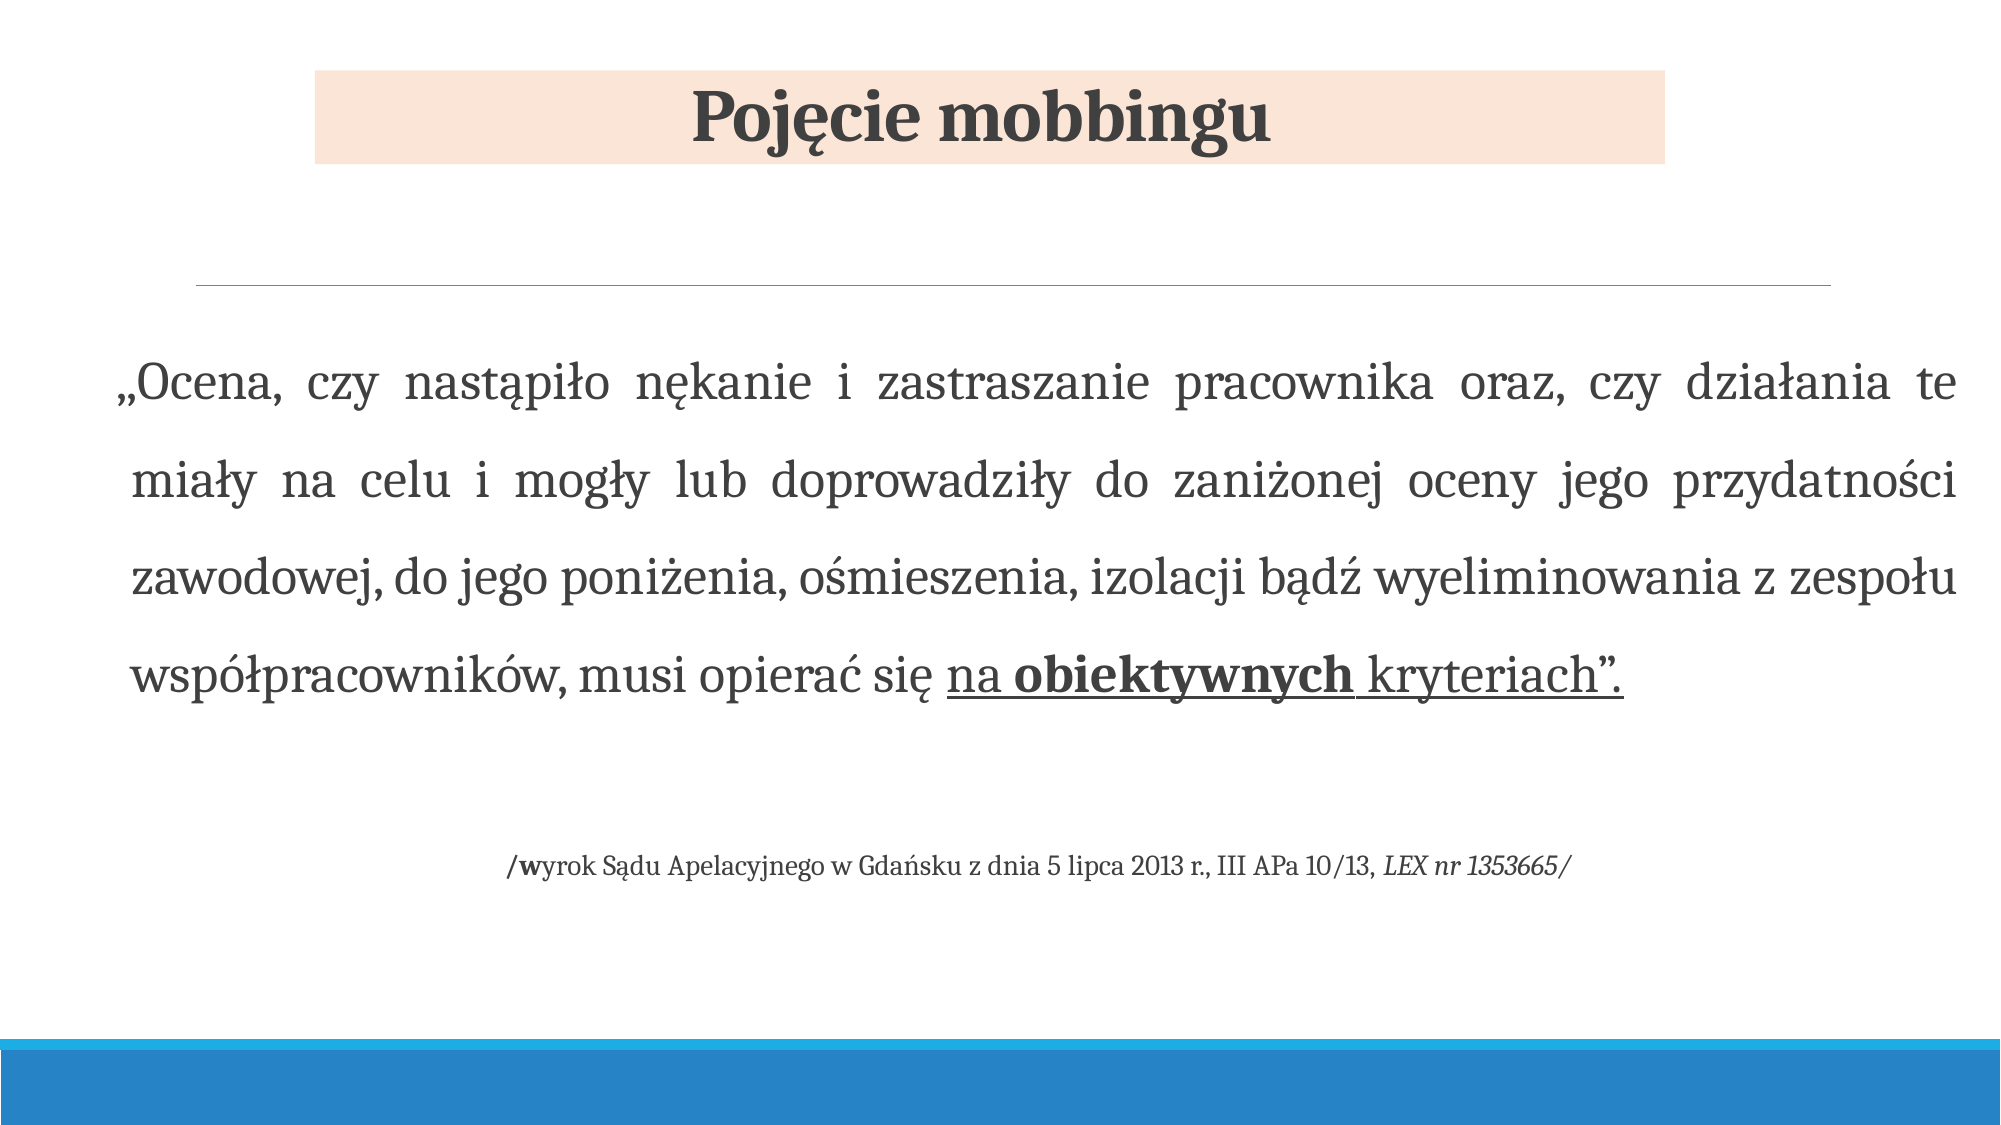

# Pojęcie mobbingu
,,Ocena, czy nastąpiło nękanie i zastraszanie pracownika oraz, czy działania te miały na celu i mogły lub doprowadziły do zaniżonej oceny jego przydatności zawodowej, do jego poniżenia, ośmieszenia, izolacji bądź wyeliminowania z zespołu współpracowników, musi opierać się na obiektywnych kryteriach”.
/wyrok Sądu Apelacyjnego w Gdańsku z dnia 5 lipca 2013 r., III APa 10/13, LEX nr 1353665/